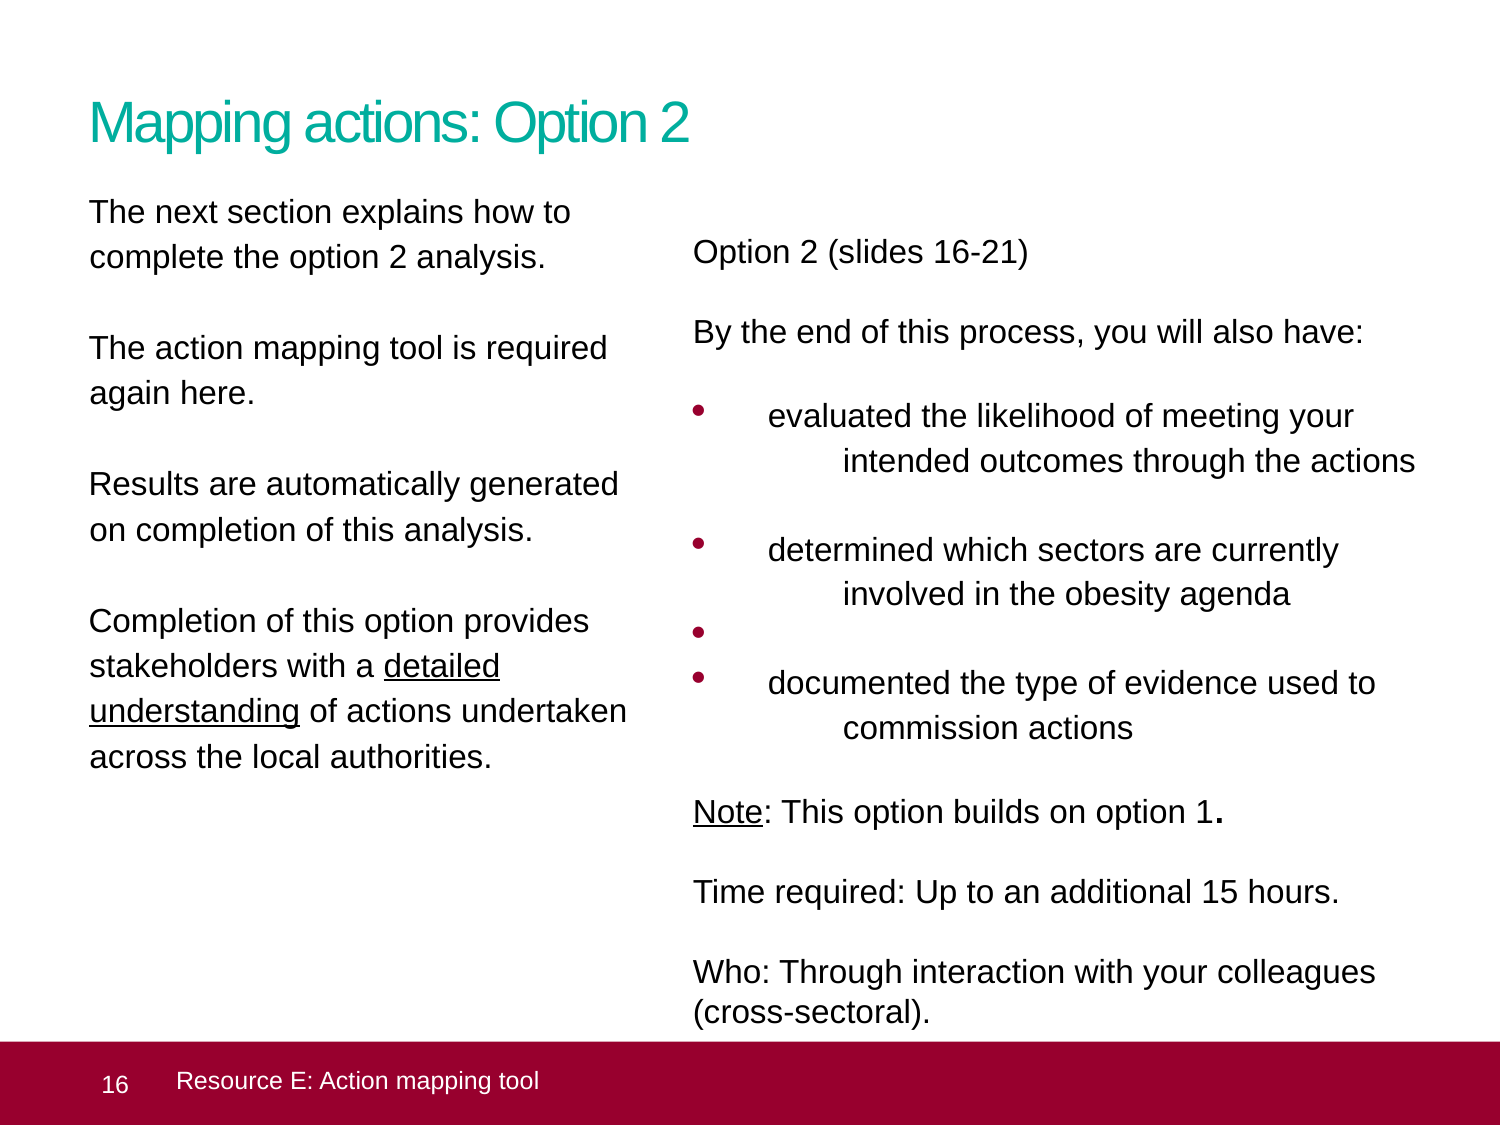

Mapping actions: Option 2
# The next section explains how to complete the option 2 analysis.
The action mapping tool is required again here.
Results are automatically generated
on completion of this analysis.
Completion of this option provides stakeholders with a detailed understanding of actions undertaken across the local authorities.
Option 2 (slides 16-21)
By the end of this process, you will also have:
evaluated the likelihood of meeting your intended outcomes through the actions
determined which sectors are currently involved in the obesity agenda
documented the type of evidence used to commission actions
Note: This option builds on option 1.
Time required: Up to an additional 15 hours.
Who: Through interaction with your colleagues
(cross-sectoral).
Resource E: Action mapping tool
 15